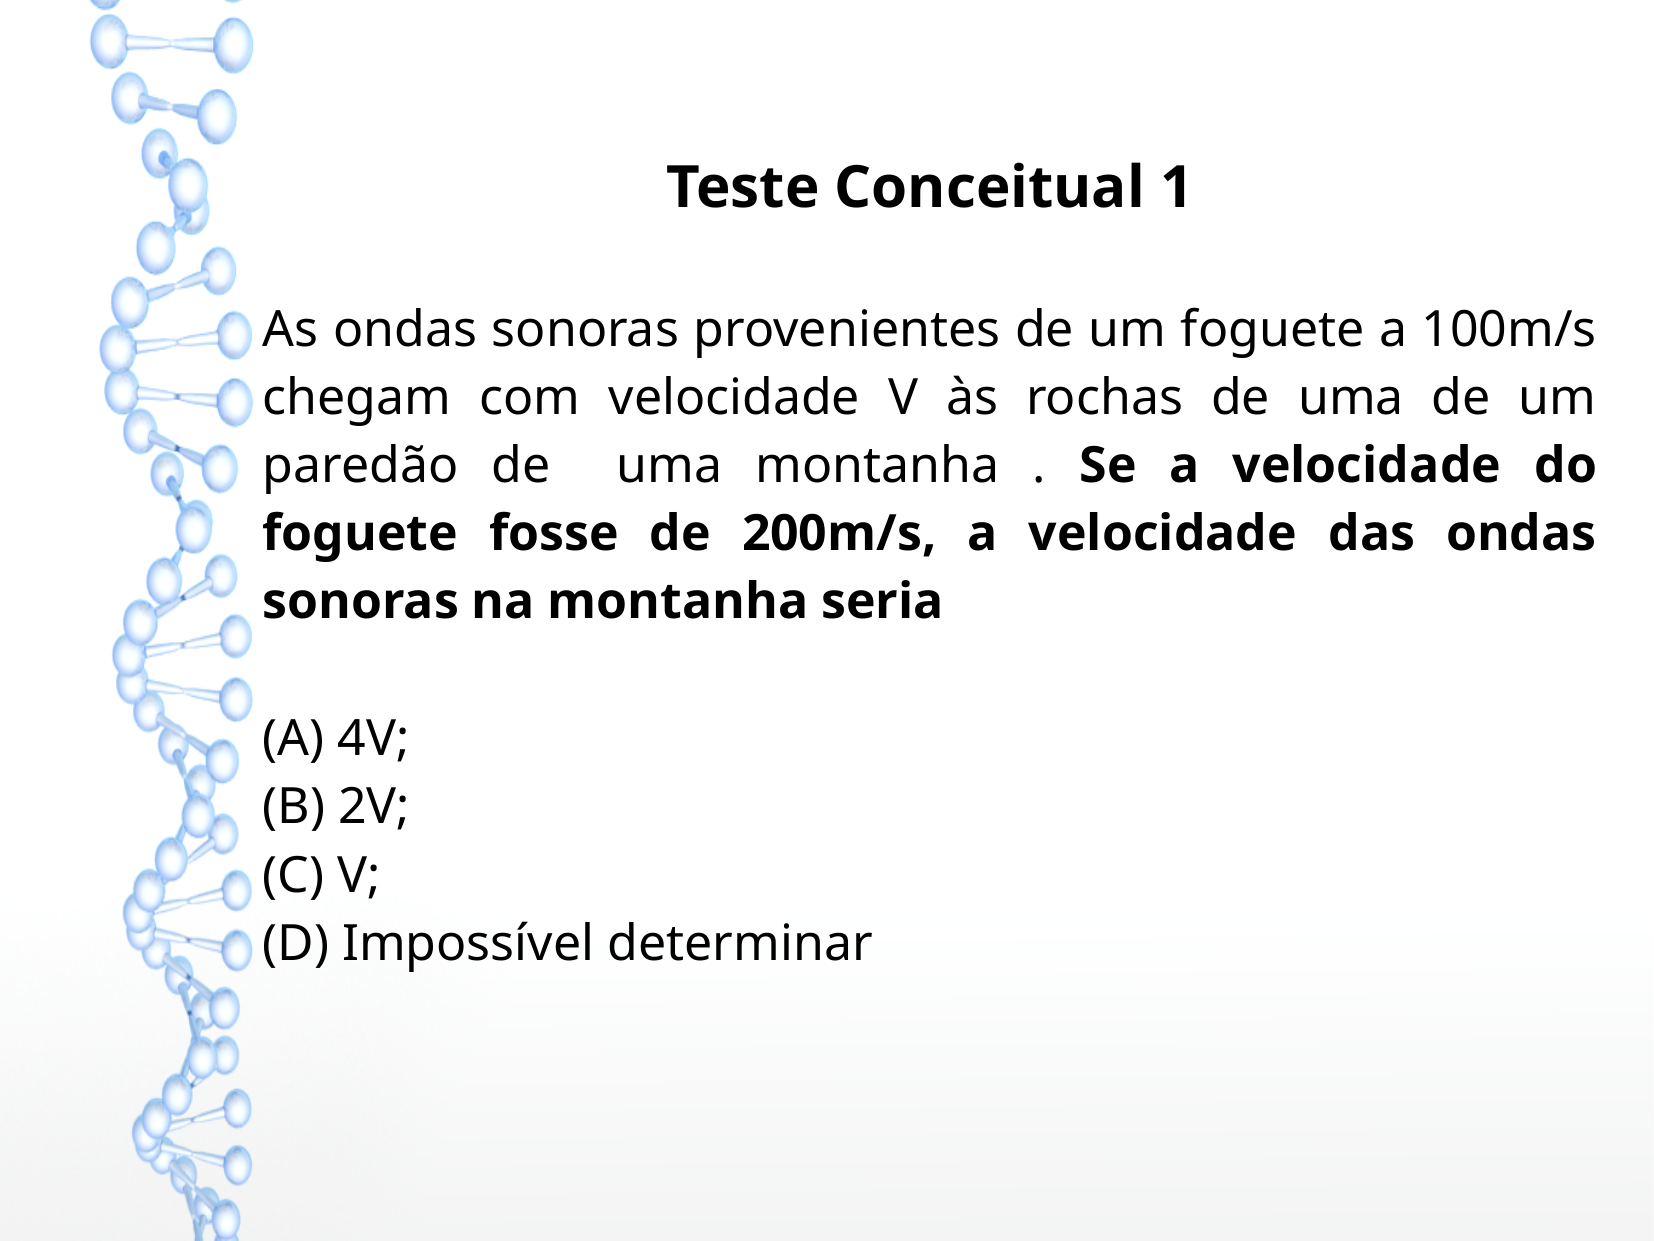

Teste Conceitual 1
As ondas sonoras provenientes de um foguete a 100m/s chegam com velocidade V às rochas de uma de um paredão de uma montanha . Se a velocidade do foguete fosse de 200m/s, a velocidade das ondas sonoras na montanha seria
(A) 4V;
(B) 2V;
(C) V;
(D) Impossível determinar